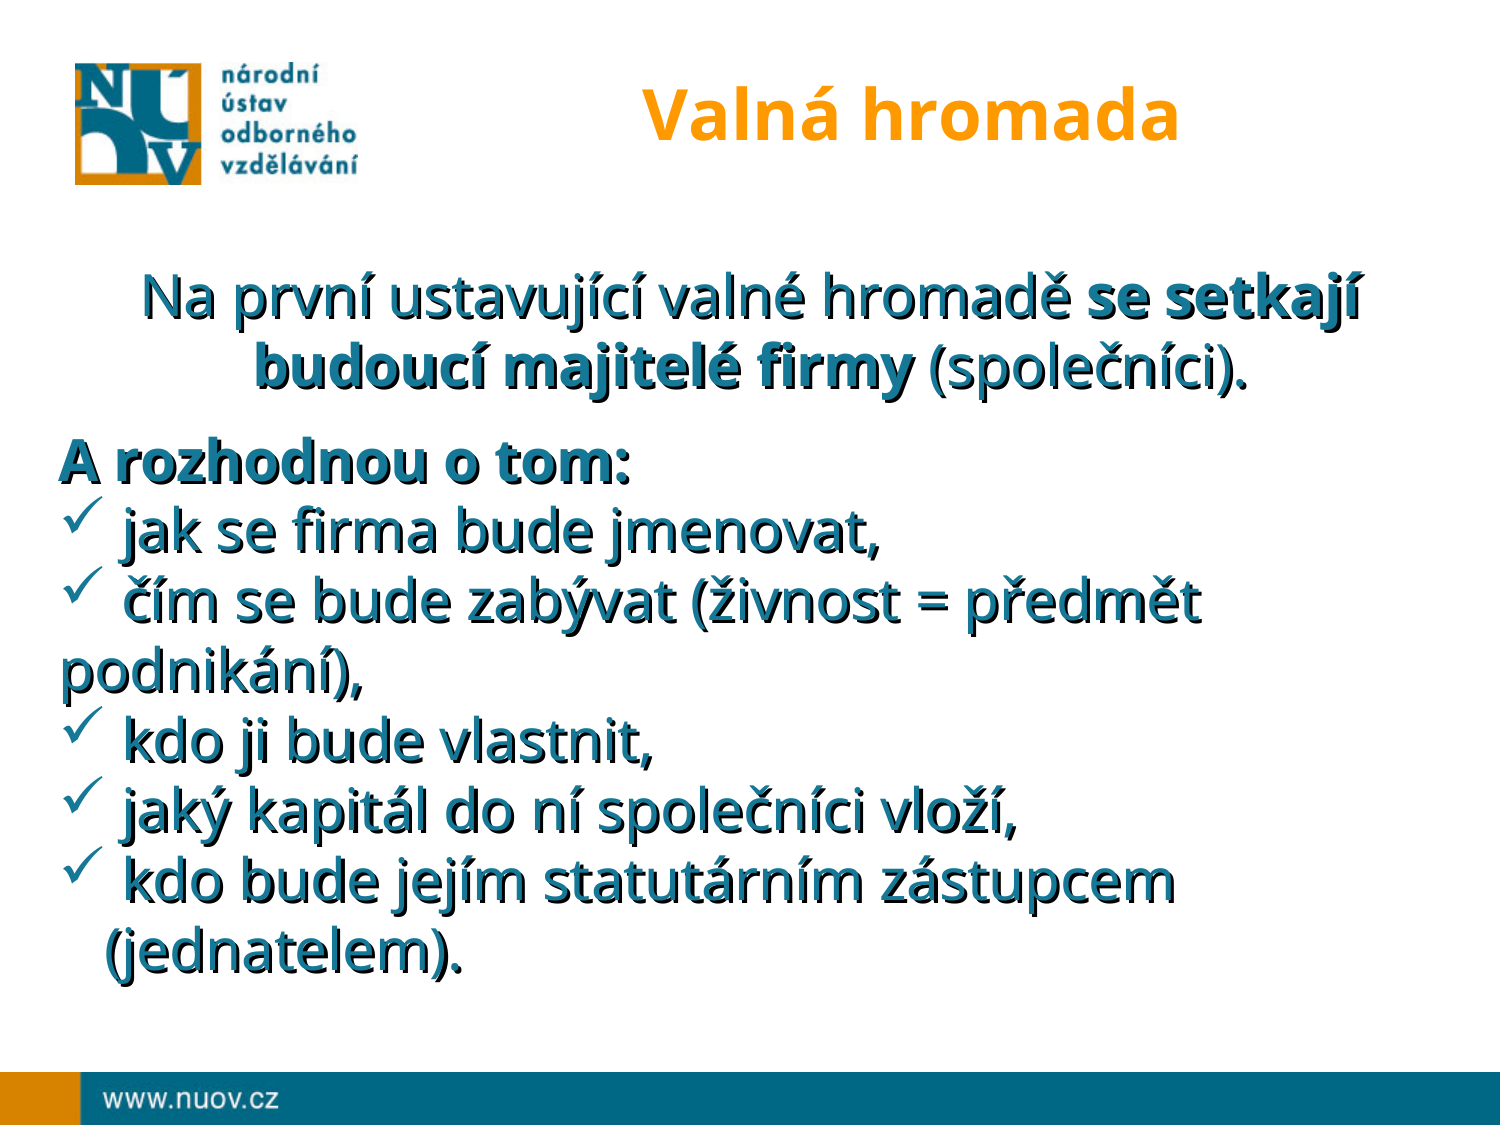

# Valná hromada
Na první ustavující valné hromadě se setkají budoucí majitelé firmy (společníci).
A rozhodnou o tom:
 jak se firma bude jmenovat,
 čím se bude zabývat (živnost = předmět podnikání),
 kdo ji bude vlastnit,
 jaký kapitál do ní společníci vloží,
 kdo bude jejím statutárním zástupcem
 (jednatelem).